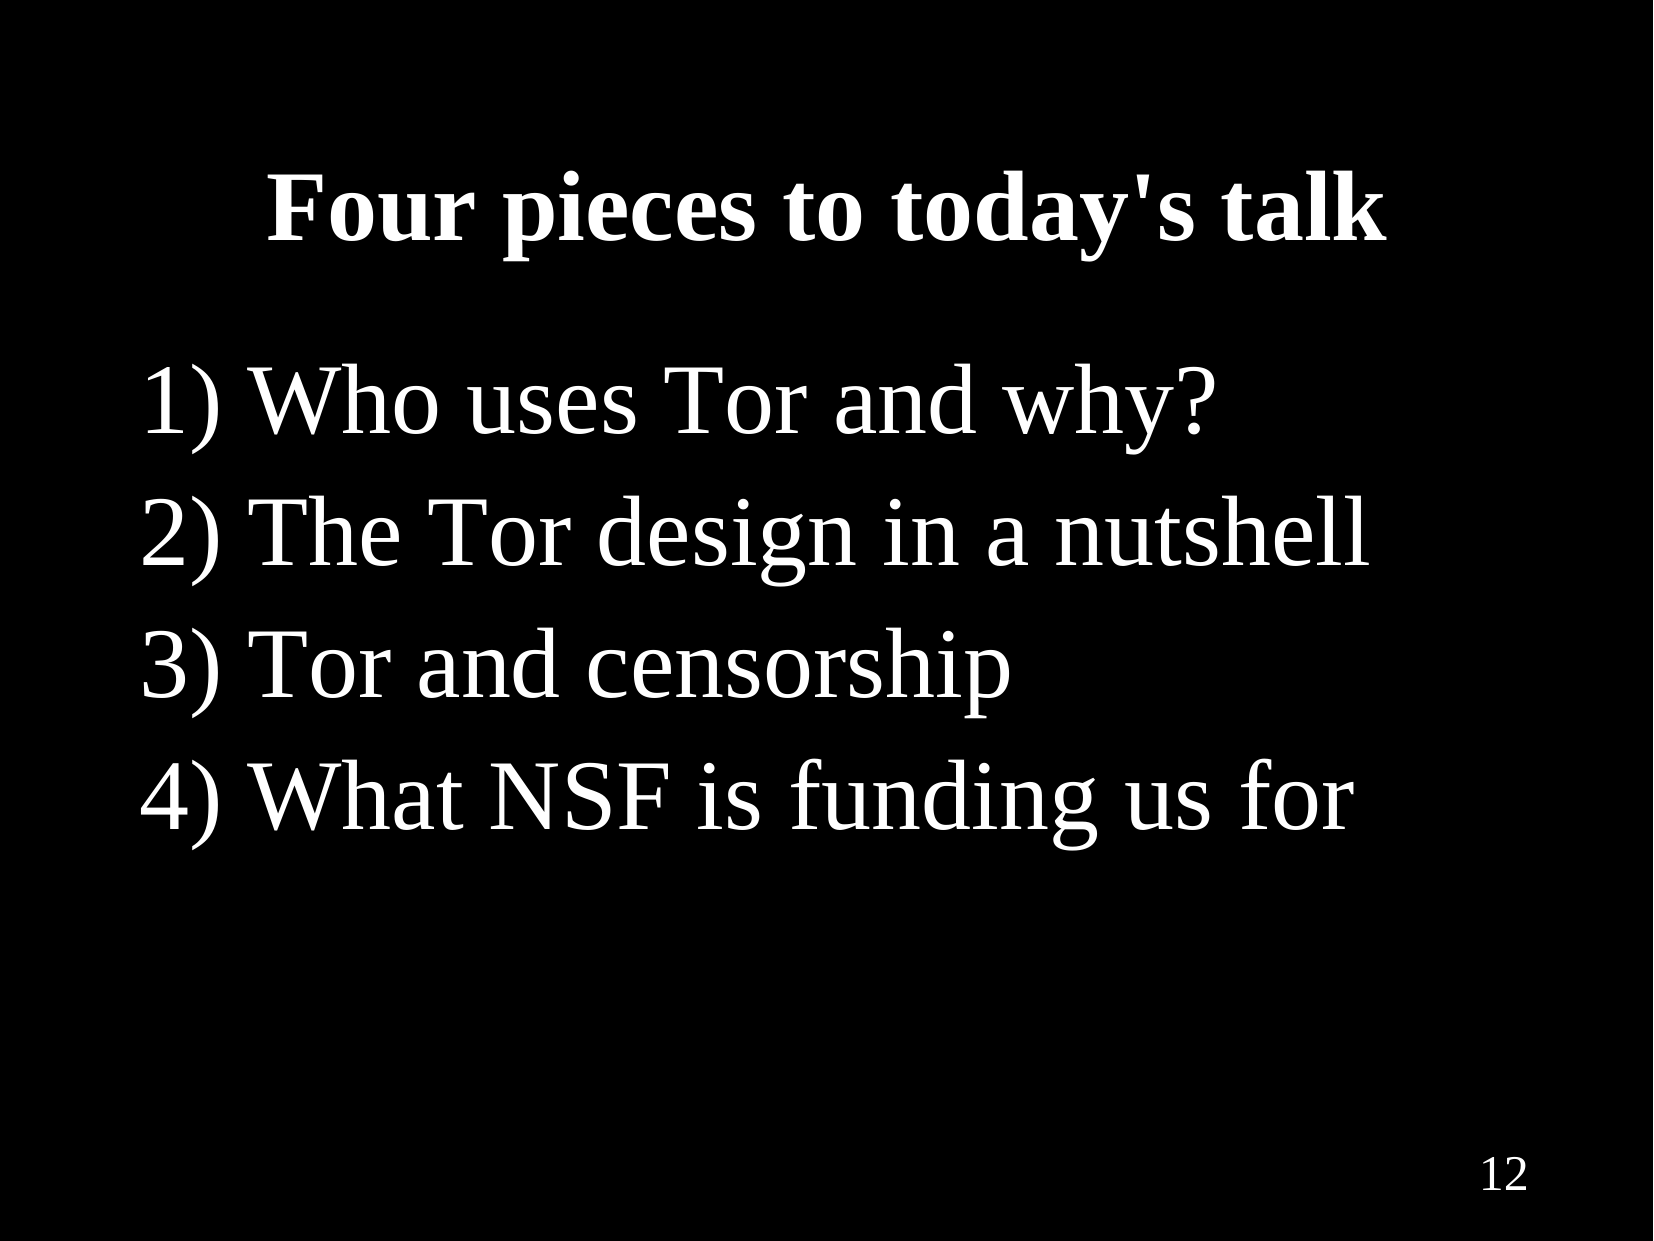

# Four pieces to today's talk
1) Who uses Tor and why?
2) The Tor design in a nutshell
3) Tor and censorship
4) What NSF is funding us for